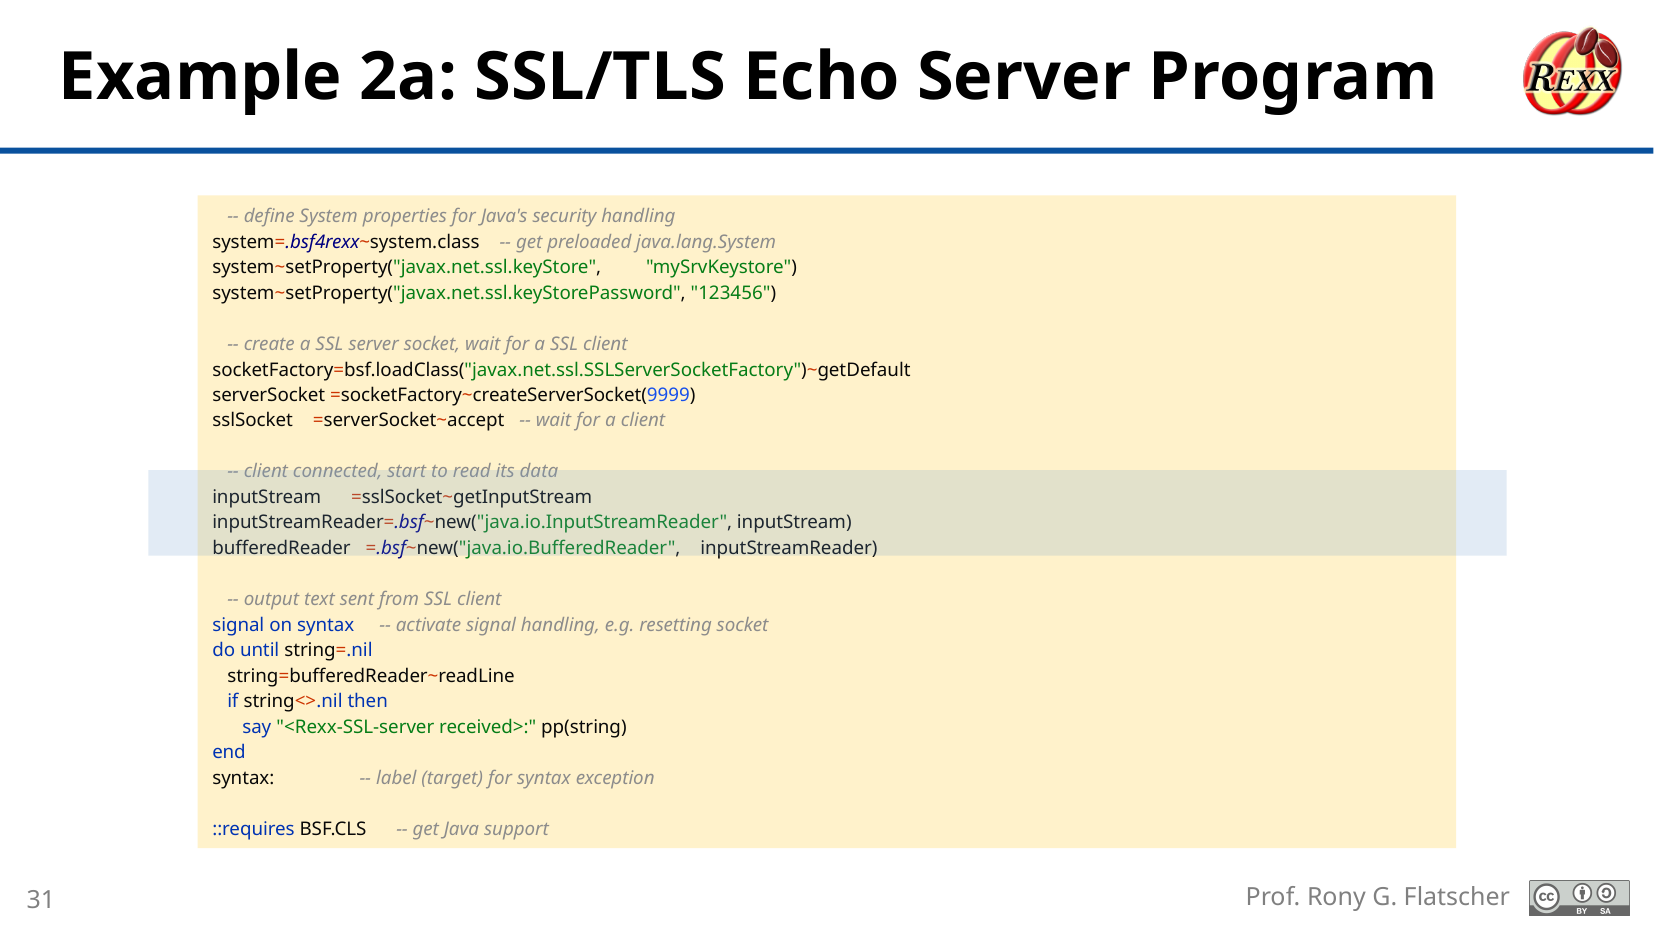

# Example 2a: SSL/TLS Echo Server Program
 -- define System properties for Java's security handling
system=.bsf4rexx~system.class -- get preloaded java.lang.System
system~setProperty("javax.net.ssl.keyStore", "mySrvKeystore")
system~setProperty("javax.net.ssl.keyStorePassword", "123456")
 -- create a SSL server socket, wait for a SSL client
socketFactory=bsf.loadClass("javax.net.ssl.SSLServerSocketFactory")~getDefault
serverSocket =socketFactory~createServerSocket(9999)
sslSocket =serverSocket~accept -- wait for a client
 -- client connected, start to read its data
inputStream =sslSocket~getInputStream
inputStreamReader=.bsf~new("java.io.InputStreamReader", inputStream)
bufferedReader =.bsf~new("java.io.BufferedReader", inputStreamReader)
 -- output text sent from SSL client
signal on syntax -- activate signal handling, e.g. resetting socket
do until string=.nil
 string=bufferedReader~readLine
 if string<>.nil then
 say "<Rexx-SSL-server received>:" pp(string)
end
syntax: -- label (target) for syntax exception
::requires BSF.CLS -- get Java support